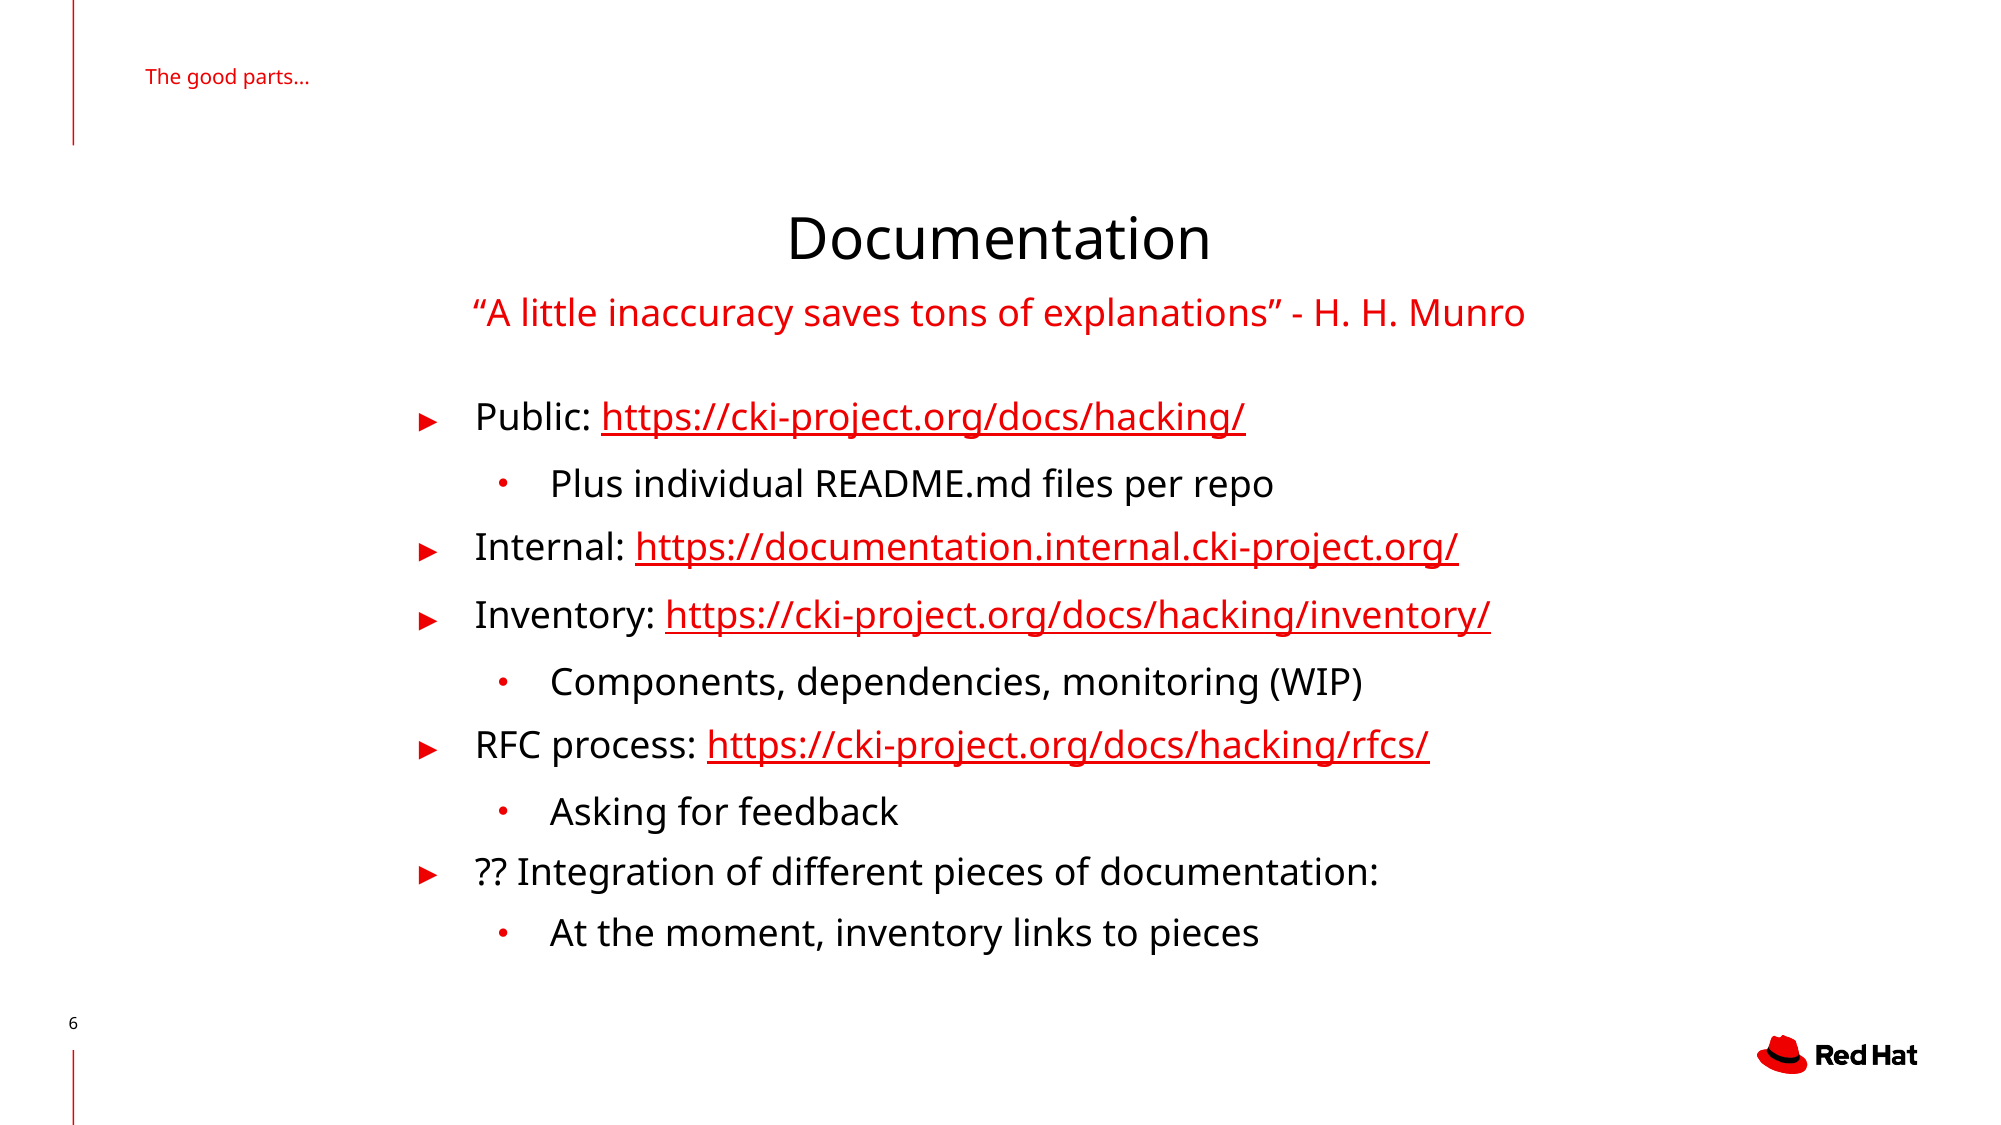

# The good parts...
Documentation
“A little inaccuracy saves tons of explanations” - H. H. Munro
Public: https://cki-project.org/docs/hacking/
Plus individual README.md files per repo
Internal: https://documentation.internal.cki-project.org/
Inventory: https://cki-project.org/docs/hacking/inventory/
Components, dependencies, monitoring (WIP)
RFC process: https://cki-project.org/docs/hacking/rfcs/
Asking for feedback
?? Integration of different pieces of documentation:
At the moment, inventory links to pieces